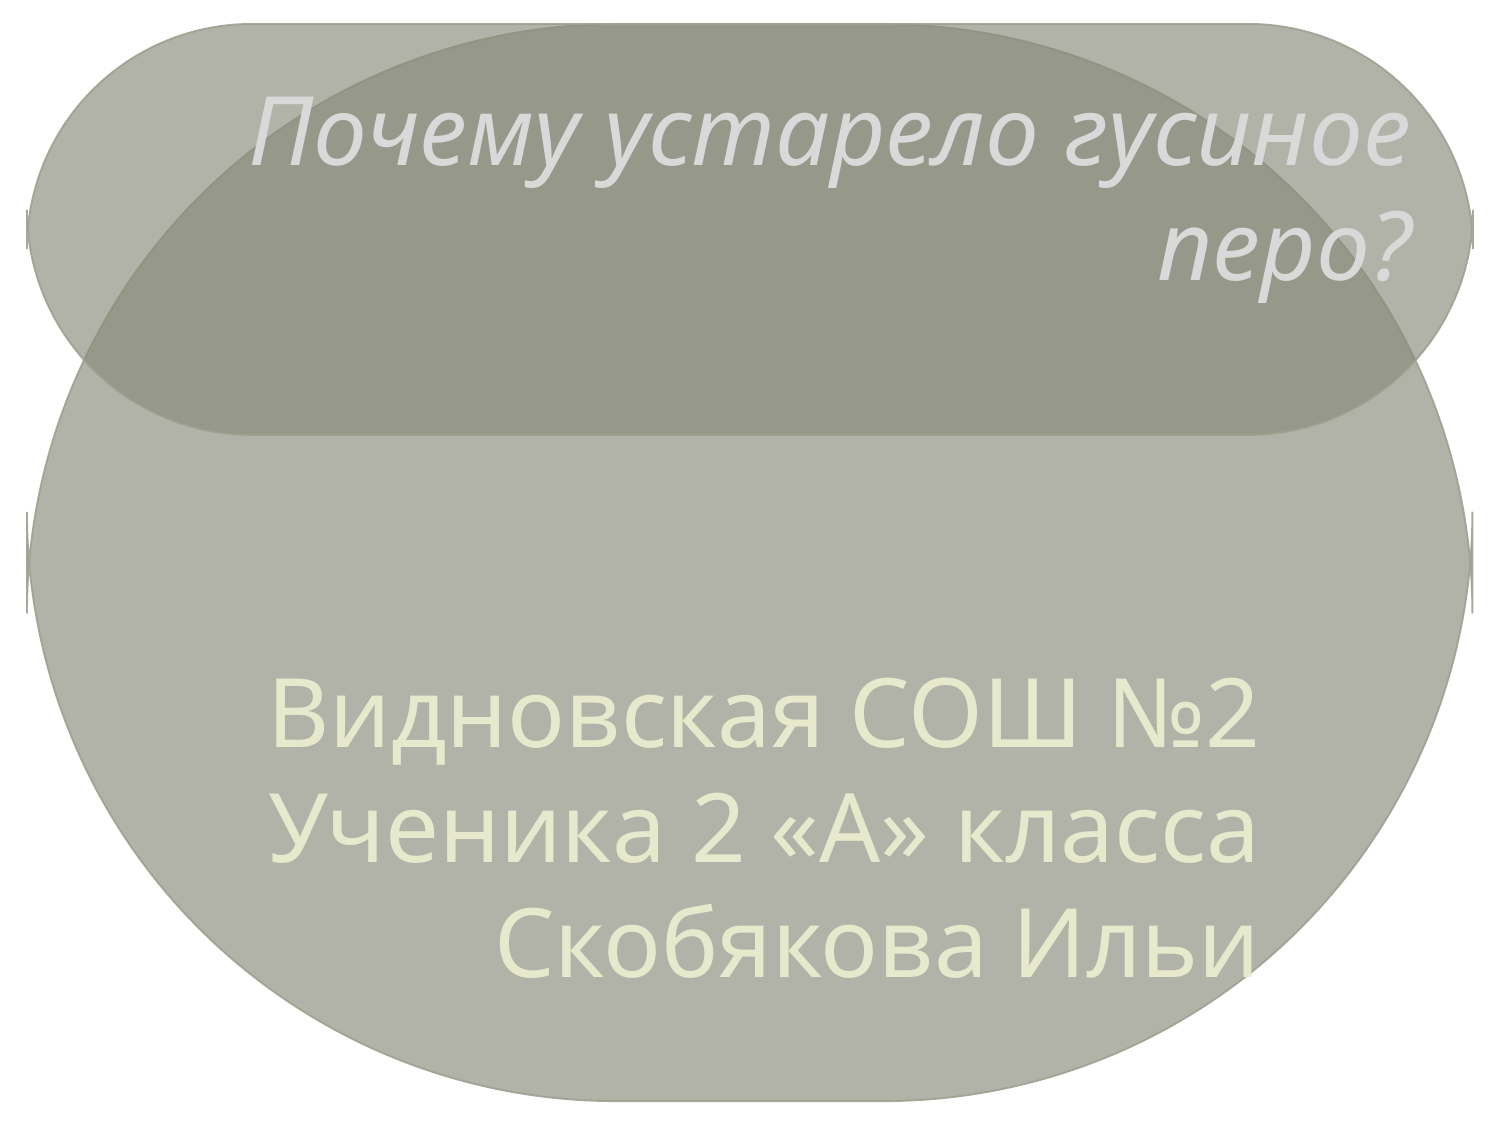

# Почему устарело гусиное перо?
Видновская СОШ №2
Ученика 2 «А» класса
Скобякова Ильи